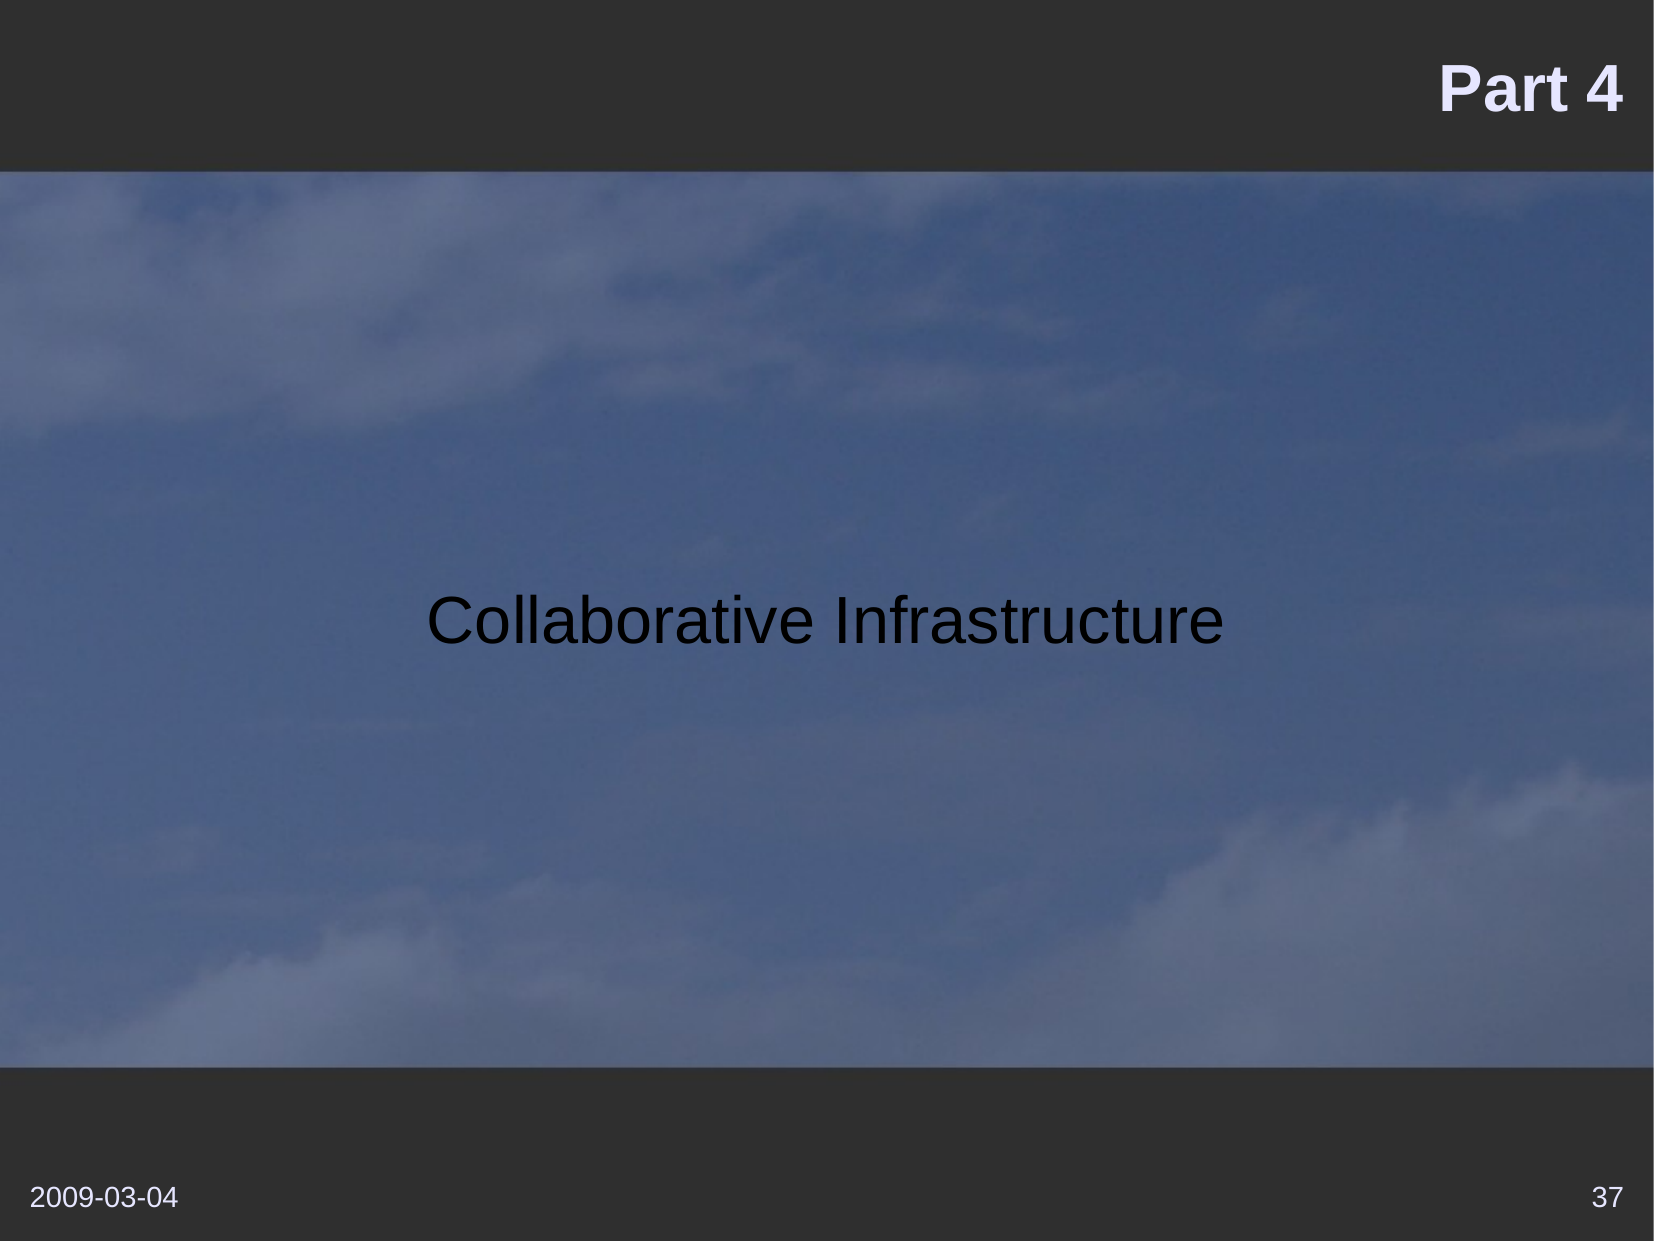

# Part 4
Collaborative Infrastructure
2009-03-04
37